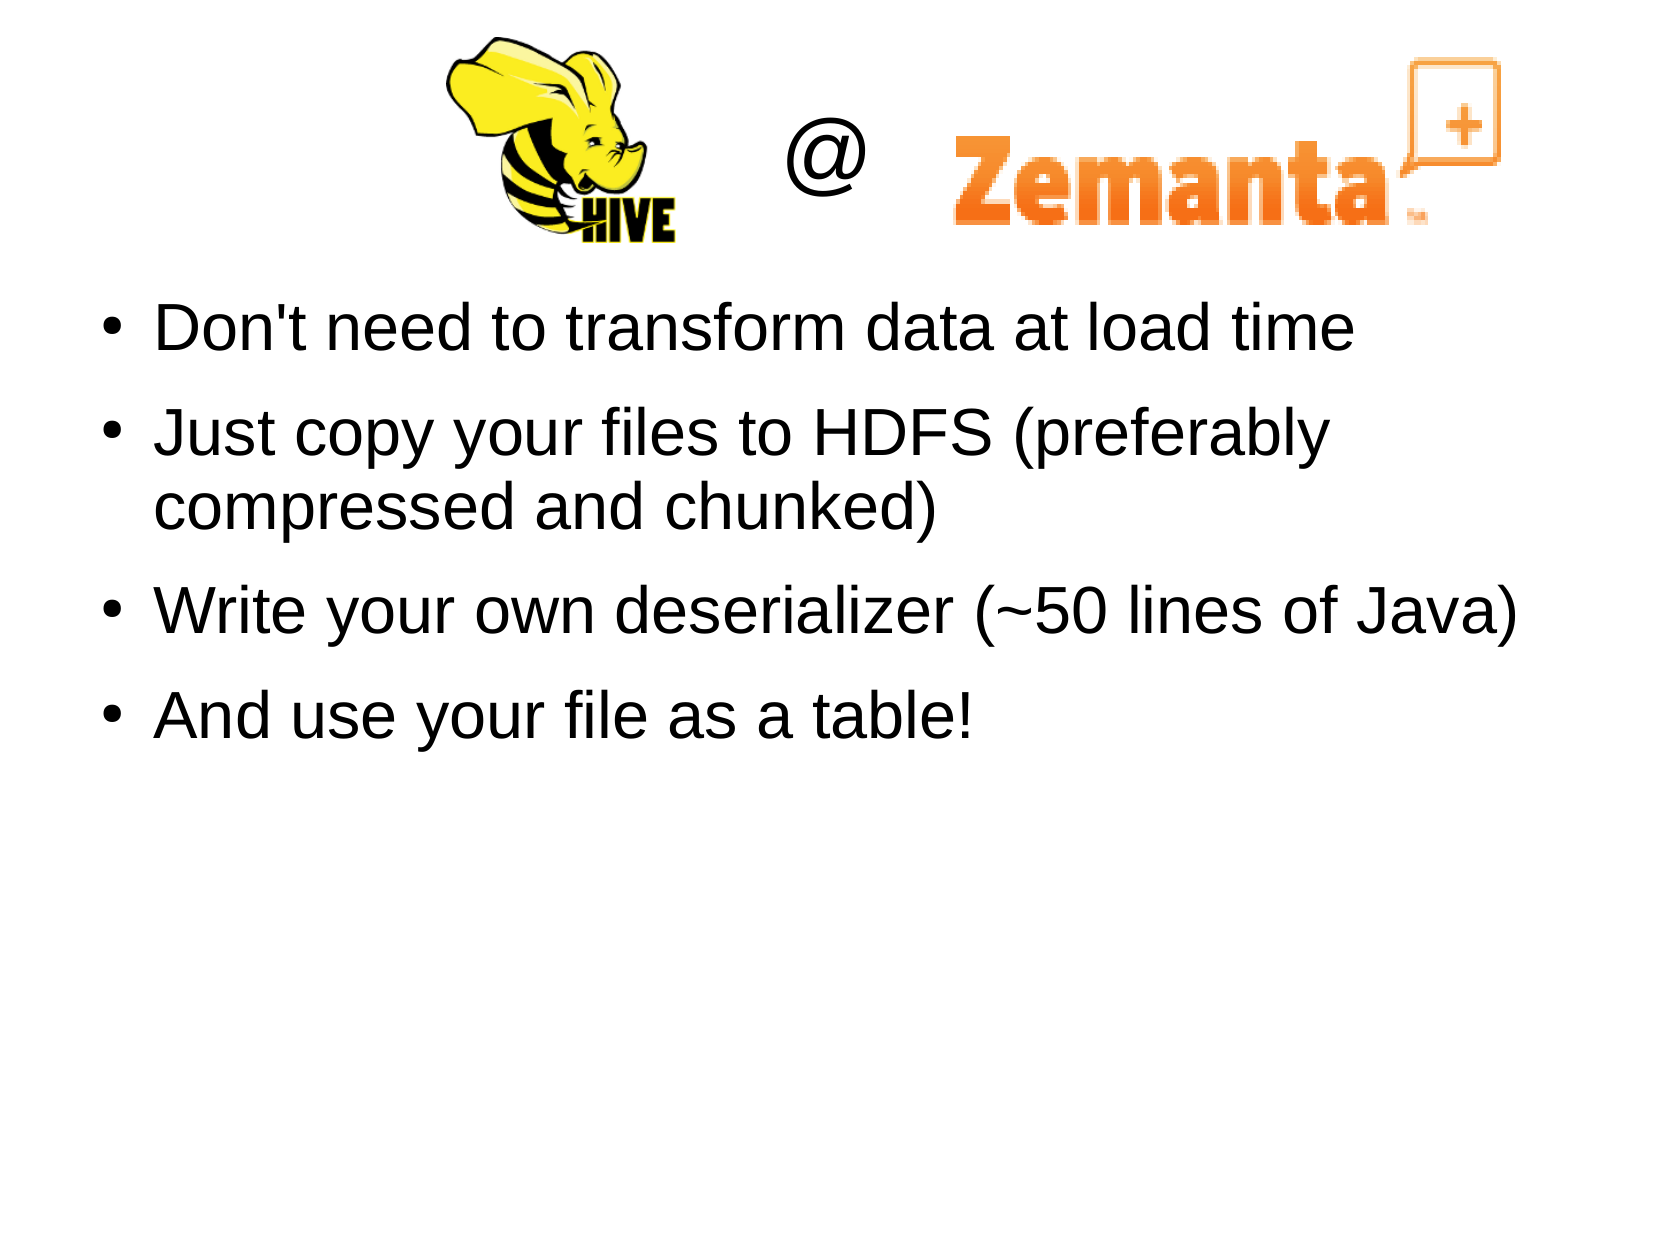

# @
Don't need to transform data at load time
Just copy your files to HDFS (preferably compressed and chunked)
Write your own deserializer (~50 lines of Java)
And use your file as a table!